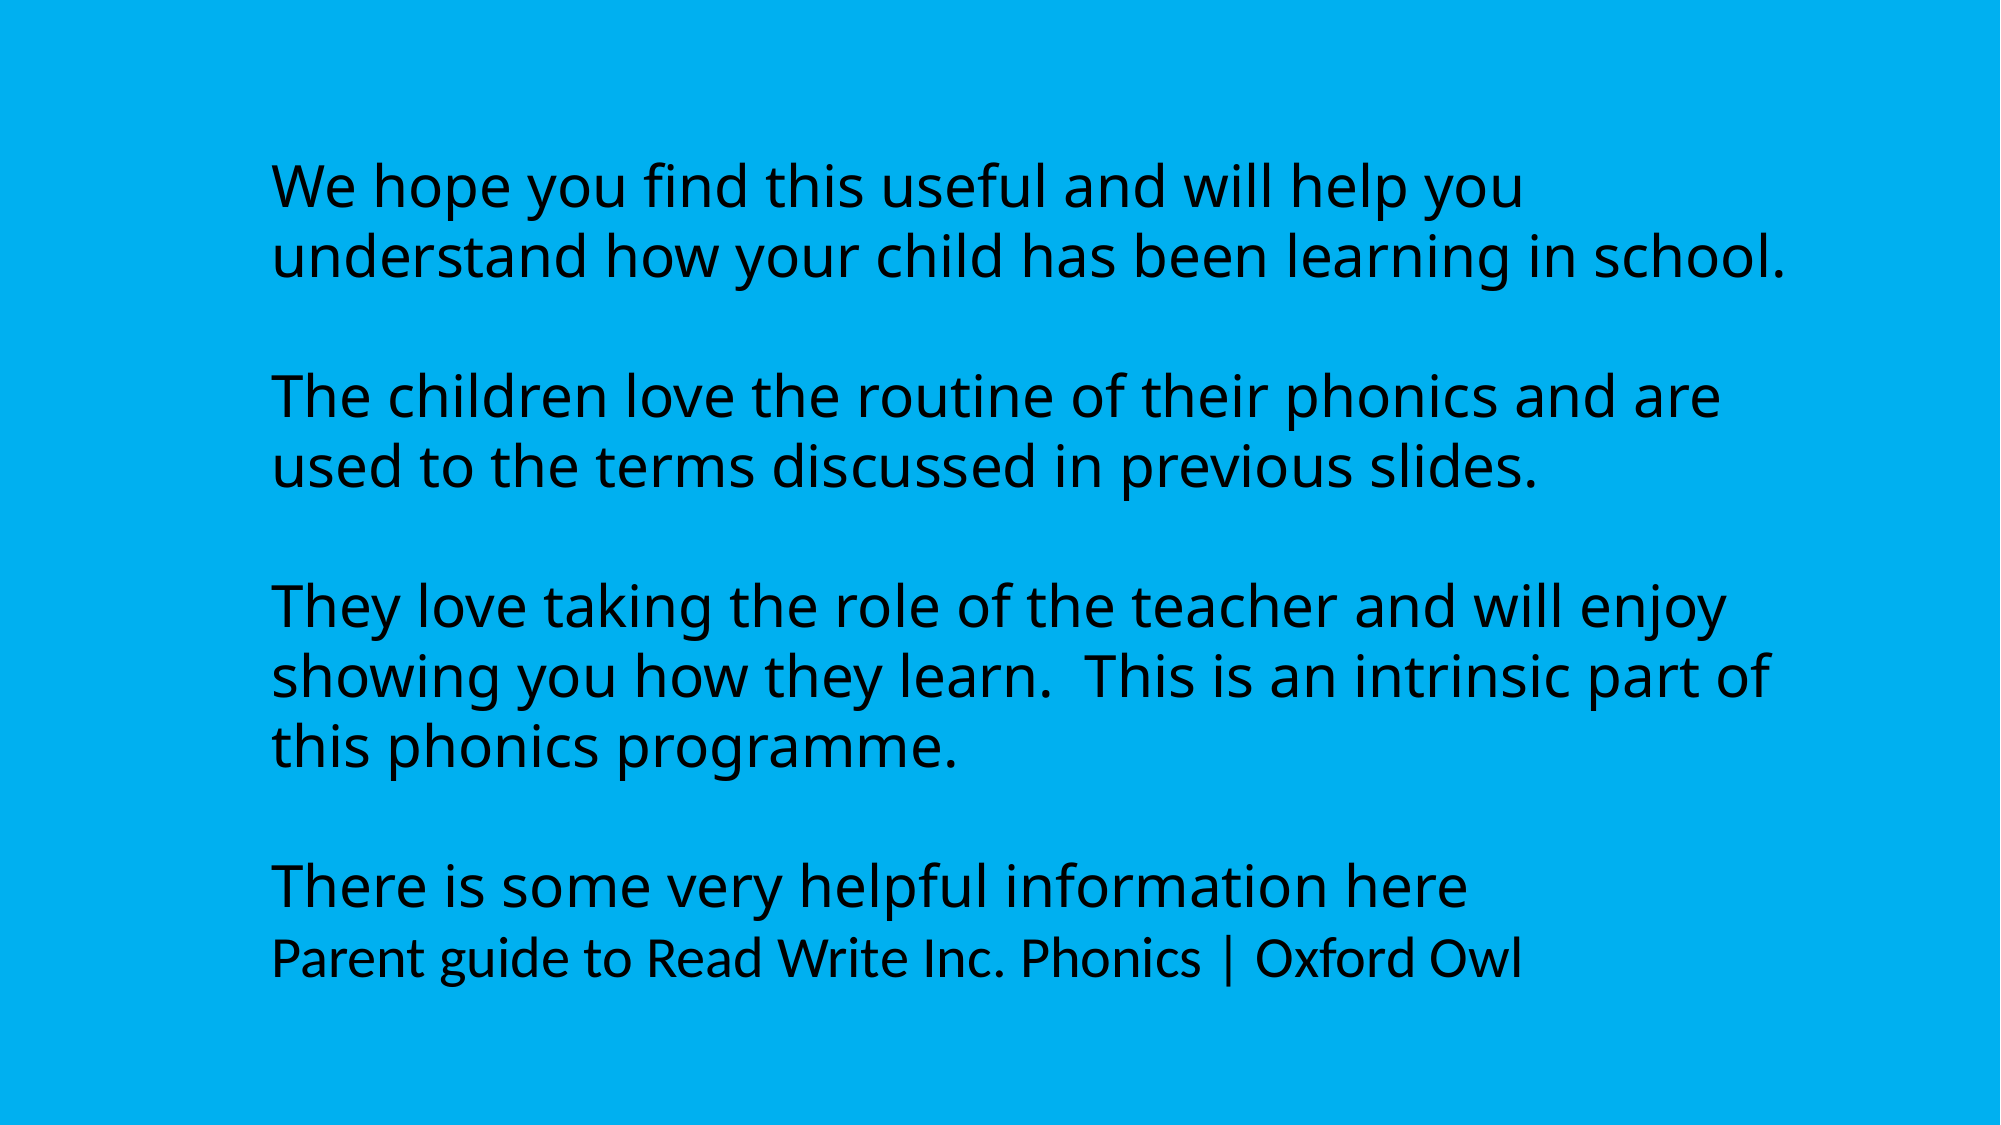

We hope you find this useful and will help you understand how your child has been learning in school.
The children love the routine of their phonics and are used to the terms discussed in previous slides.
They love taking the role of the teacher and will enjoy showing you how they learn. This is an intrinsic part of this phonics programme.
There is some very helpful information here Parent guide to Read Write Inc. Phonics | Oxford Owl